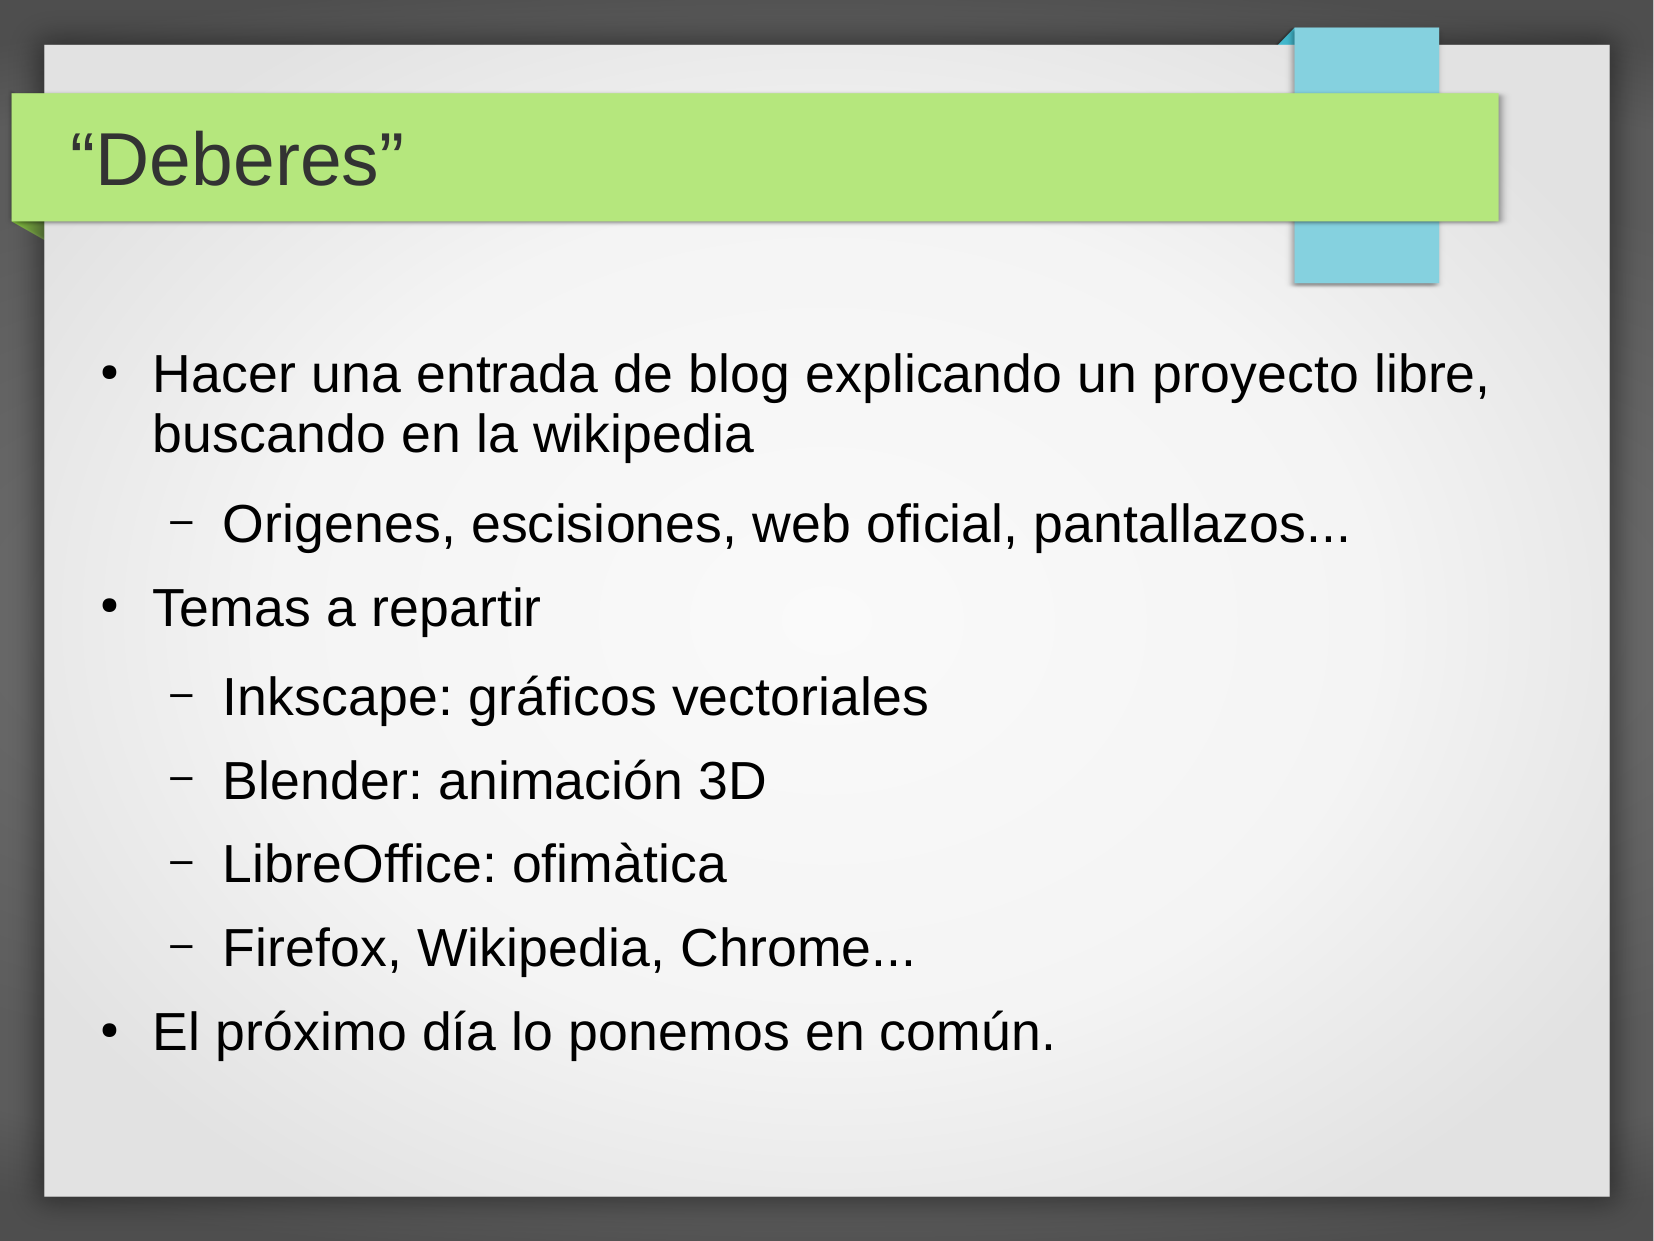

# “Deberes”
Hacer una entrada de blog explicando un proyecto libre, buscando en la wikipedia
Origenes, escisiones, web oficial, pantallazos...
Temas a repartir
Inkscape: gráficos vectoriales
Blender: animación 3D
LibreOffice: ofimàtica
Firefox, Wikipedia, Chrome...
El próximo día lo ponemos en común.